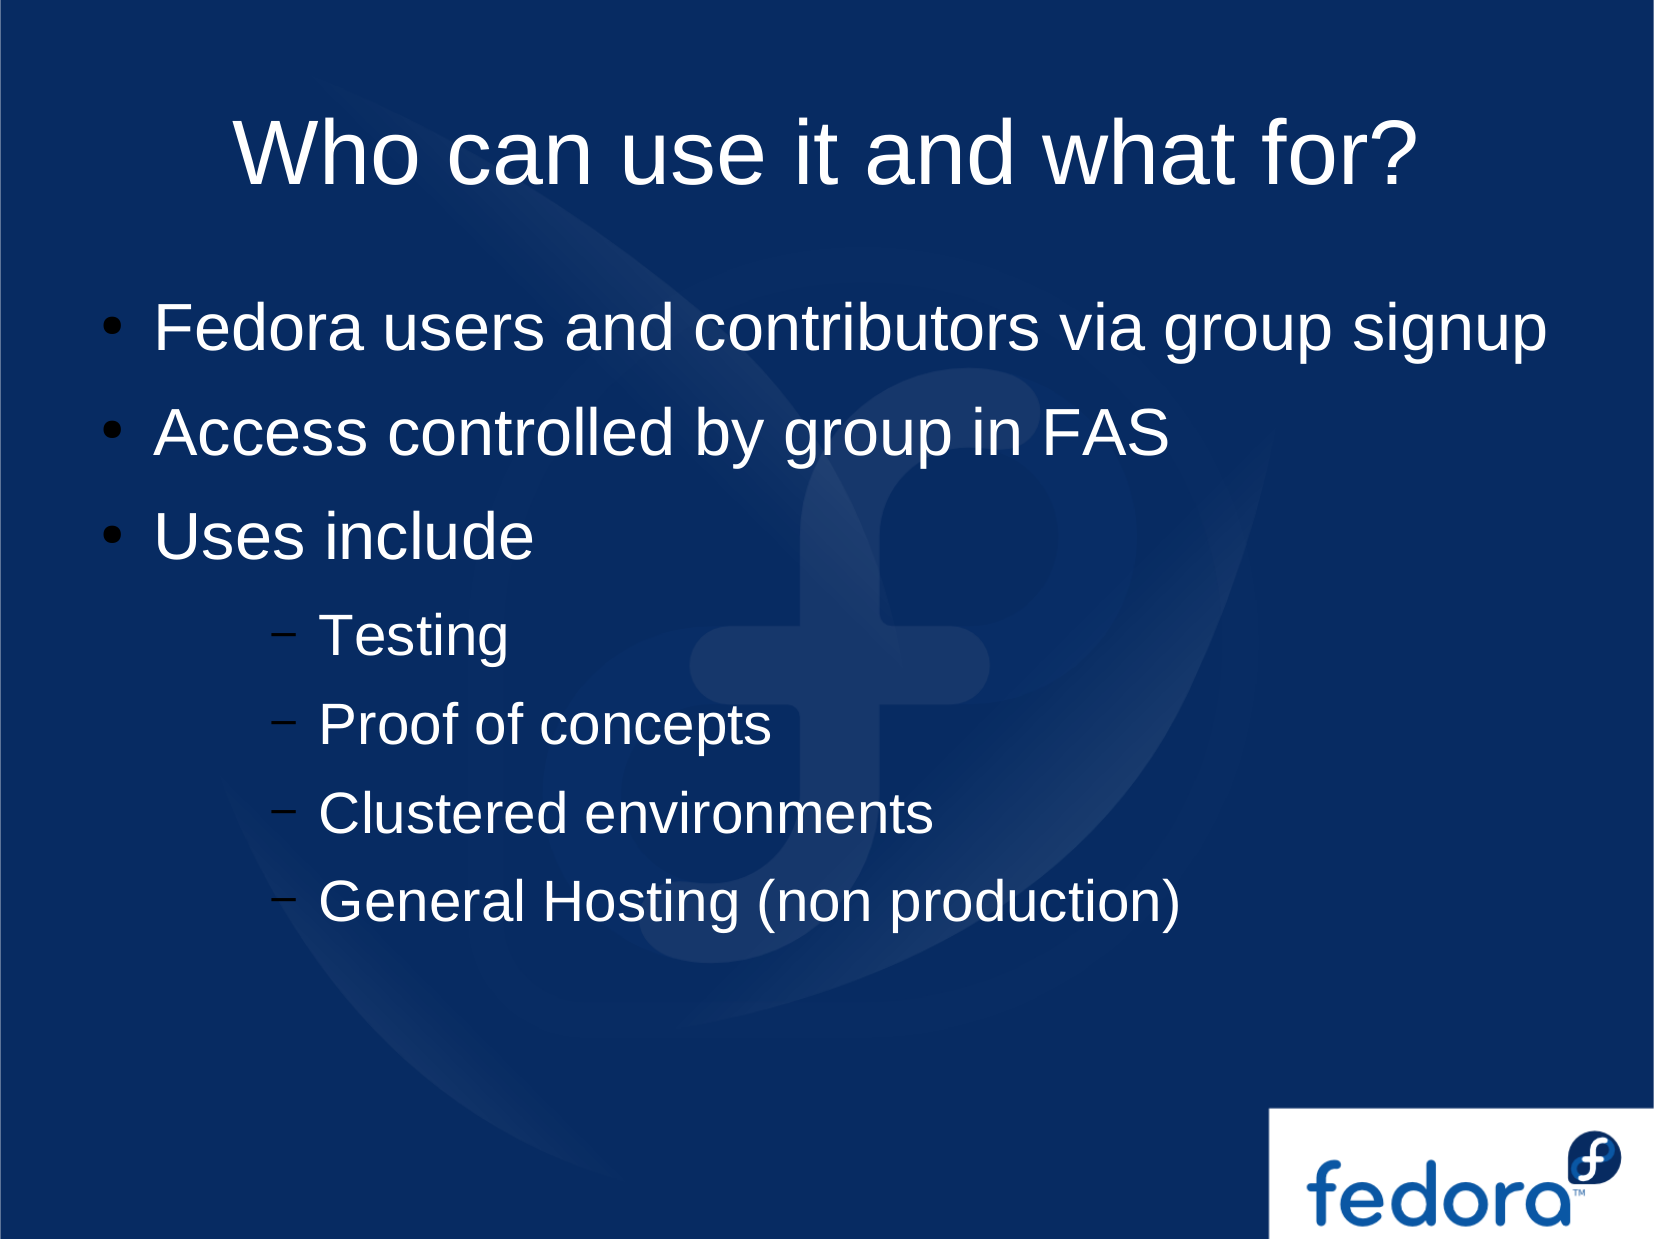

# Who can use it and what for?
Fedora users and contributors via group signup
Access controlled by group in FAS
Uses include
Testing
Proof of concepts
Clustered environments
General Hosting (non production)